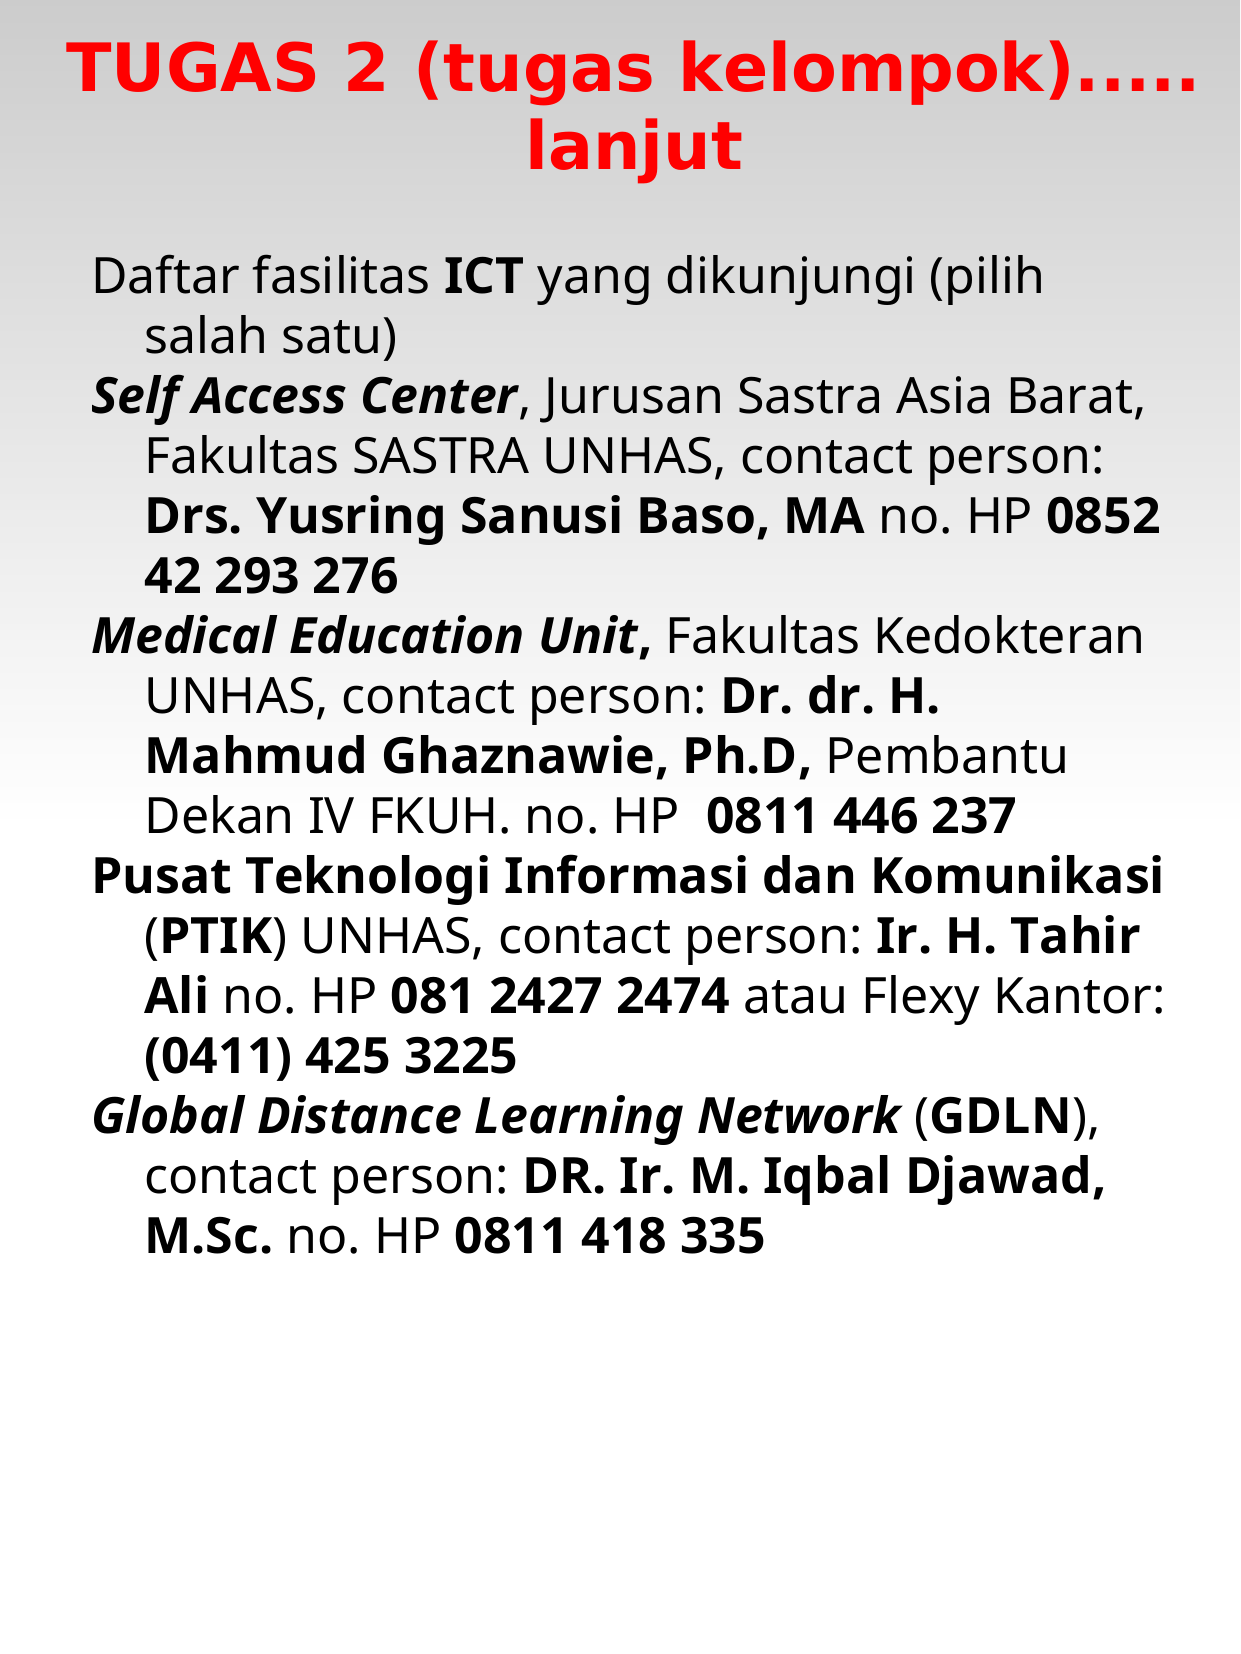

# TUGAS 2 (tugas kelompok)..... lanjut
Daftar fasilitas ICT yang dikunjungi (pilih salah satu)
Self Access Center, Jurusan Sastra Asia Barat, Fakultas SASTRA UNHAS, contact person: Drs. Yusring Sanusi Baso, MA no. HP 0852 42 293 276
Medical Education Unit, Fakultas Kedokteran UNHAS, contact person: Dr. dr. H. Mahmud Ghaznawie, Ph.D, Pembantu Dekan IV FK­UH. no. HP 0811 446 237
Pusat Teknologi Informasi dan Komunikasi (PTIK) UNHAS, contact person: Ir. H. Tahir Ali no. HP 081 2427 2474 atau Flexy Kantor: (0411) 425 3225
Global Distance Learning Network (GDLN), contact person: DR. Ir. M. Iqbal Djawad, M.Sc. no. HP 0811 418 335